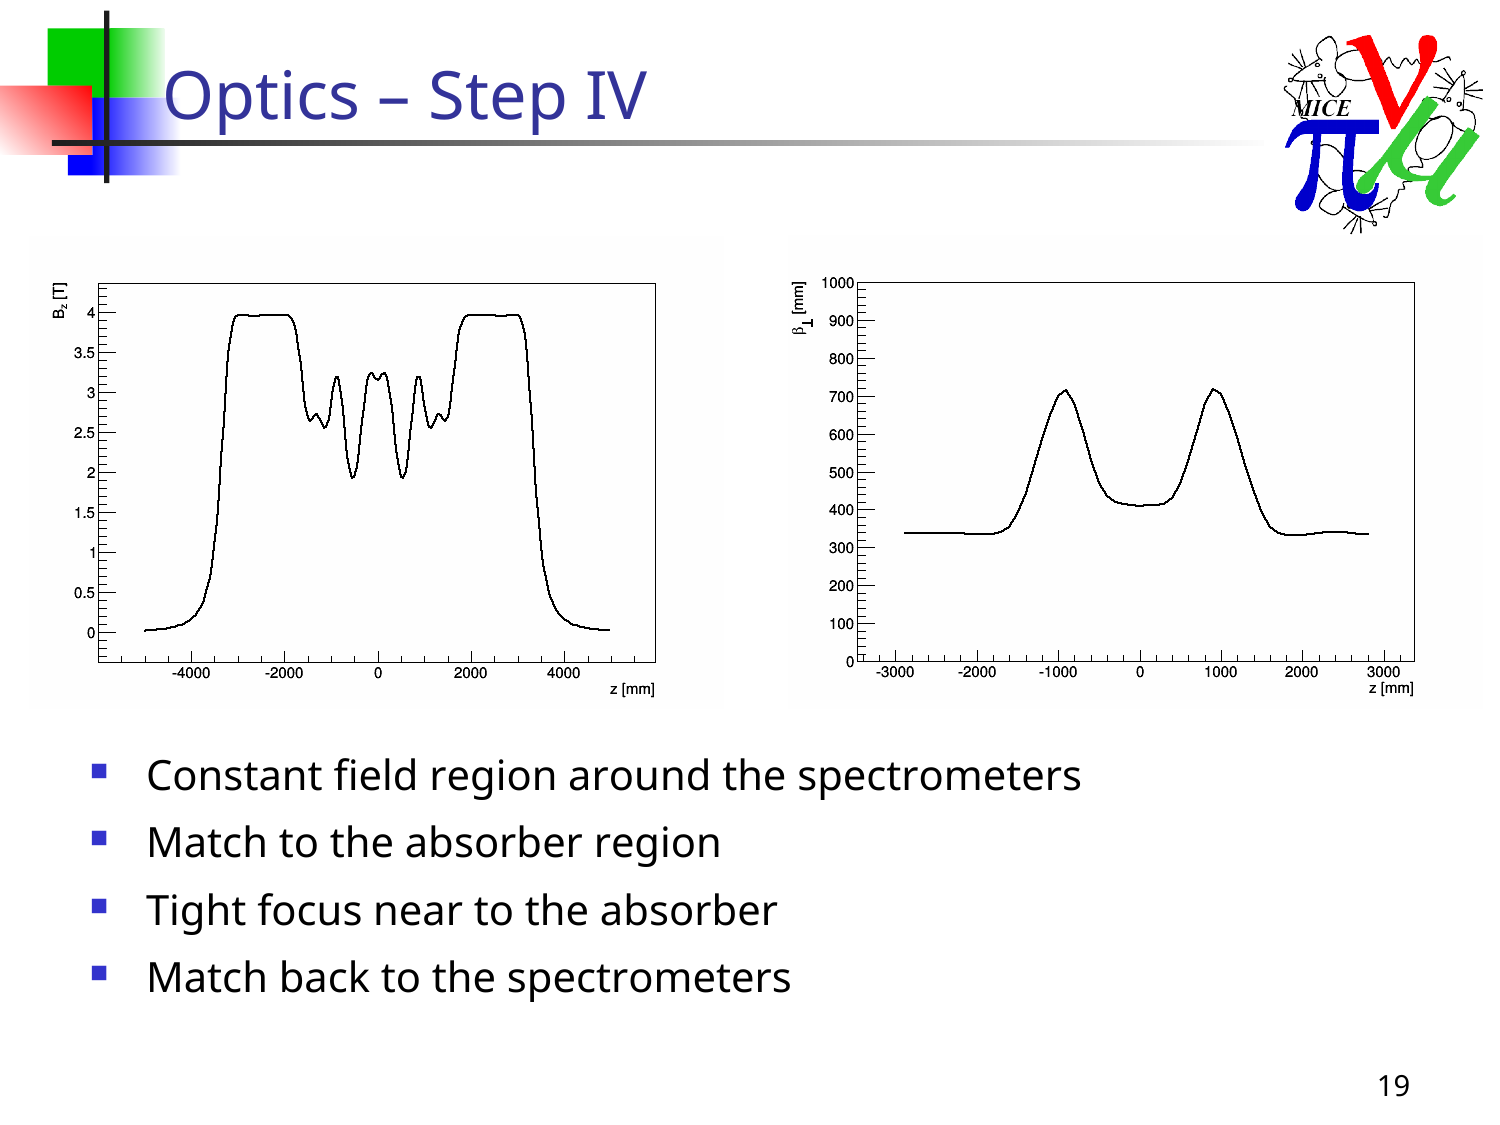

# Optics – Step IV
Constant field region around the spectrometers
Match to the absorber region
Tight focus near to the absorber
Match back to the spectrometers
19